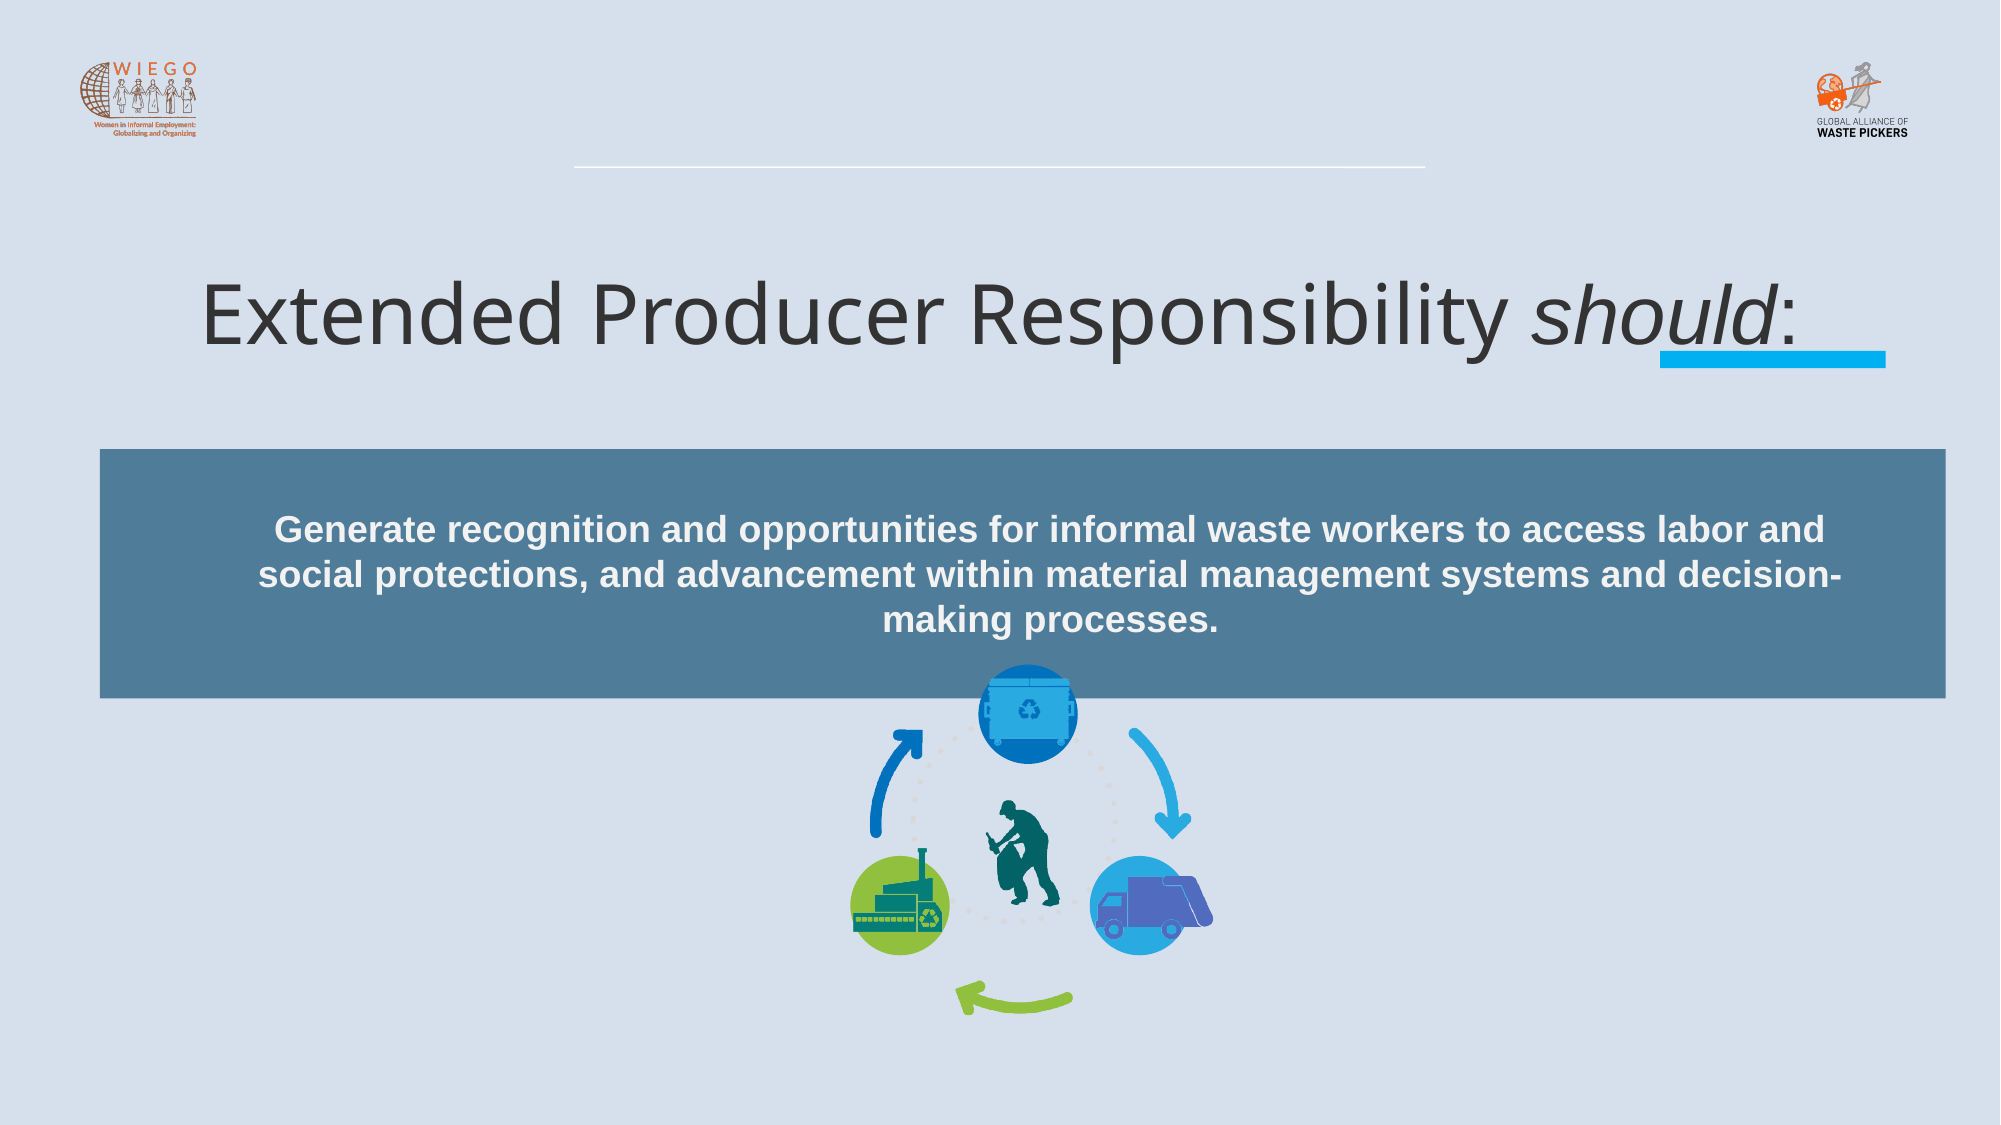

Extended Producer Responsibility should:
Generate recognition and opportunities for informal waste workers to access labor and social protections, and advancement within material management systems and decision-making processes.